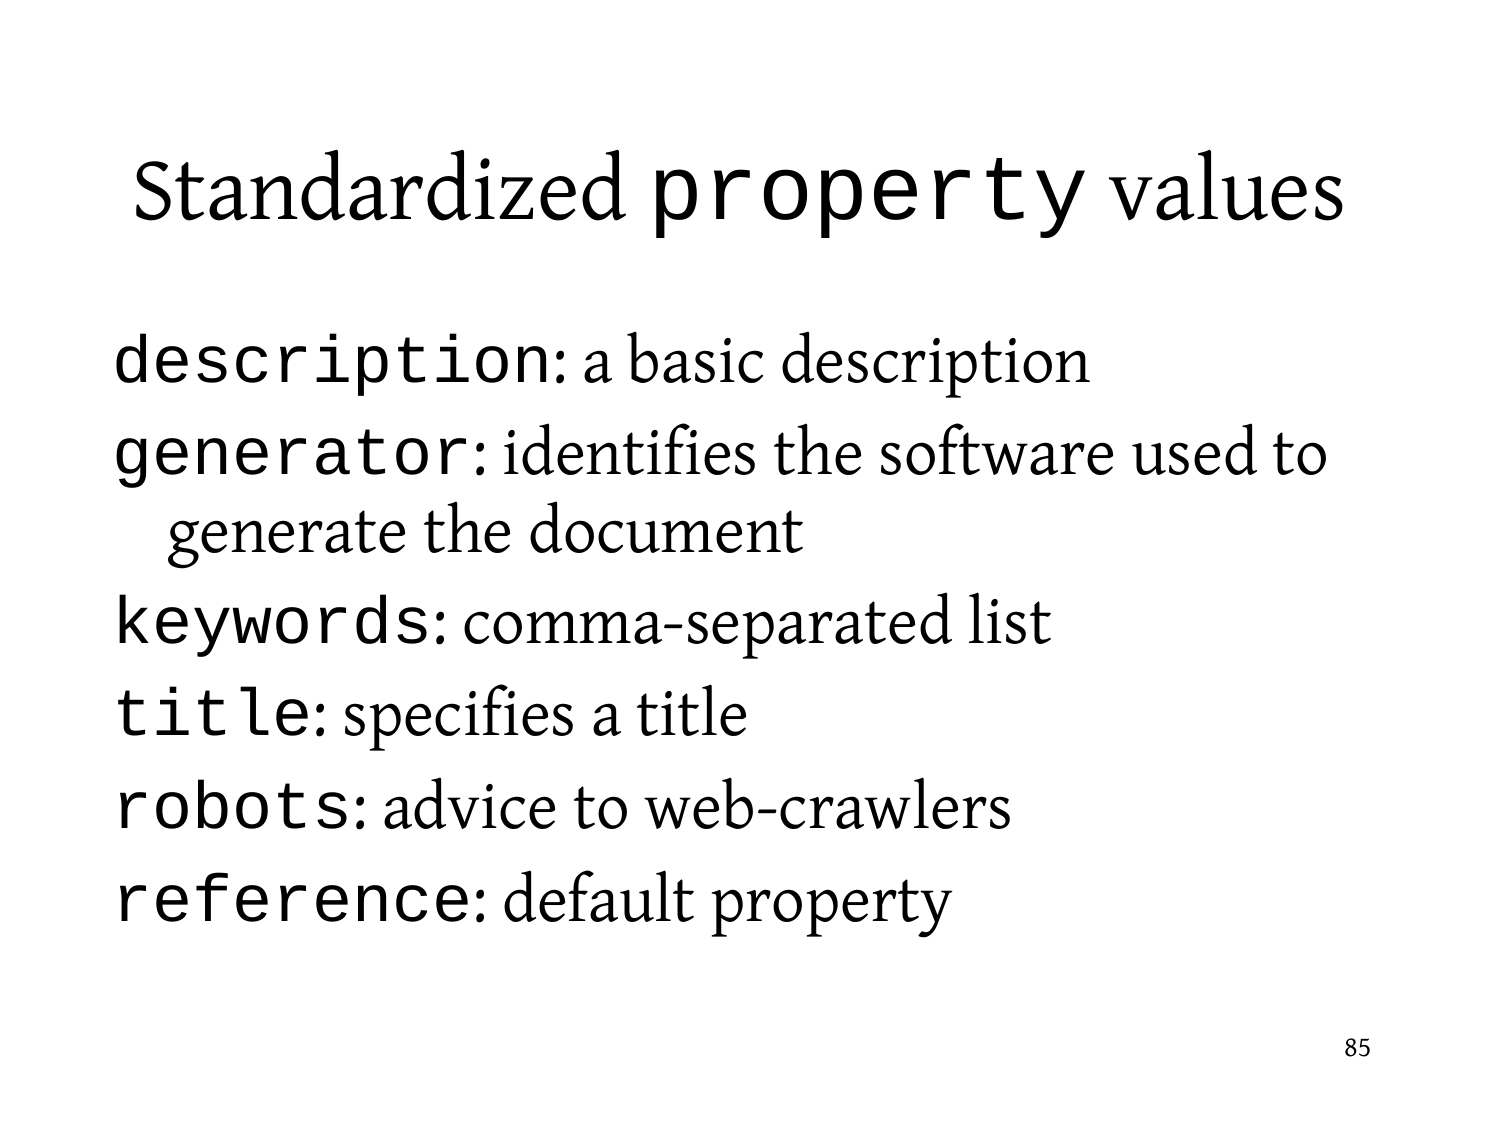

# Standardized property values
description: a basic description
generator: identifies the software used to generate the document
keywords: comma-separated list
title: specifies a title
robots: advice to web-crawlers
reference: default property